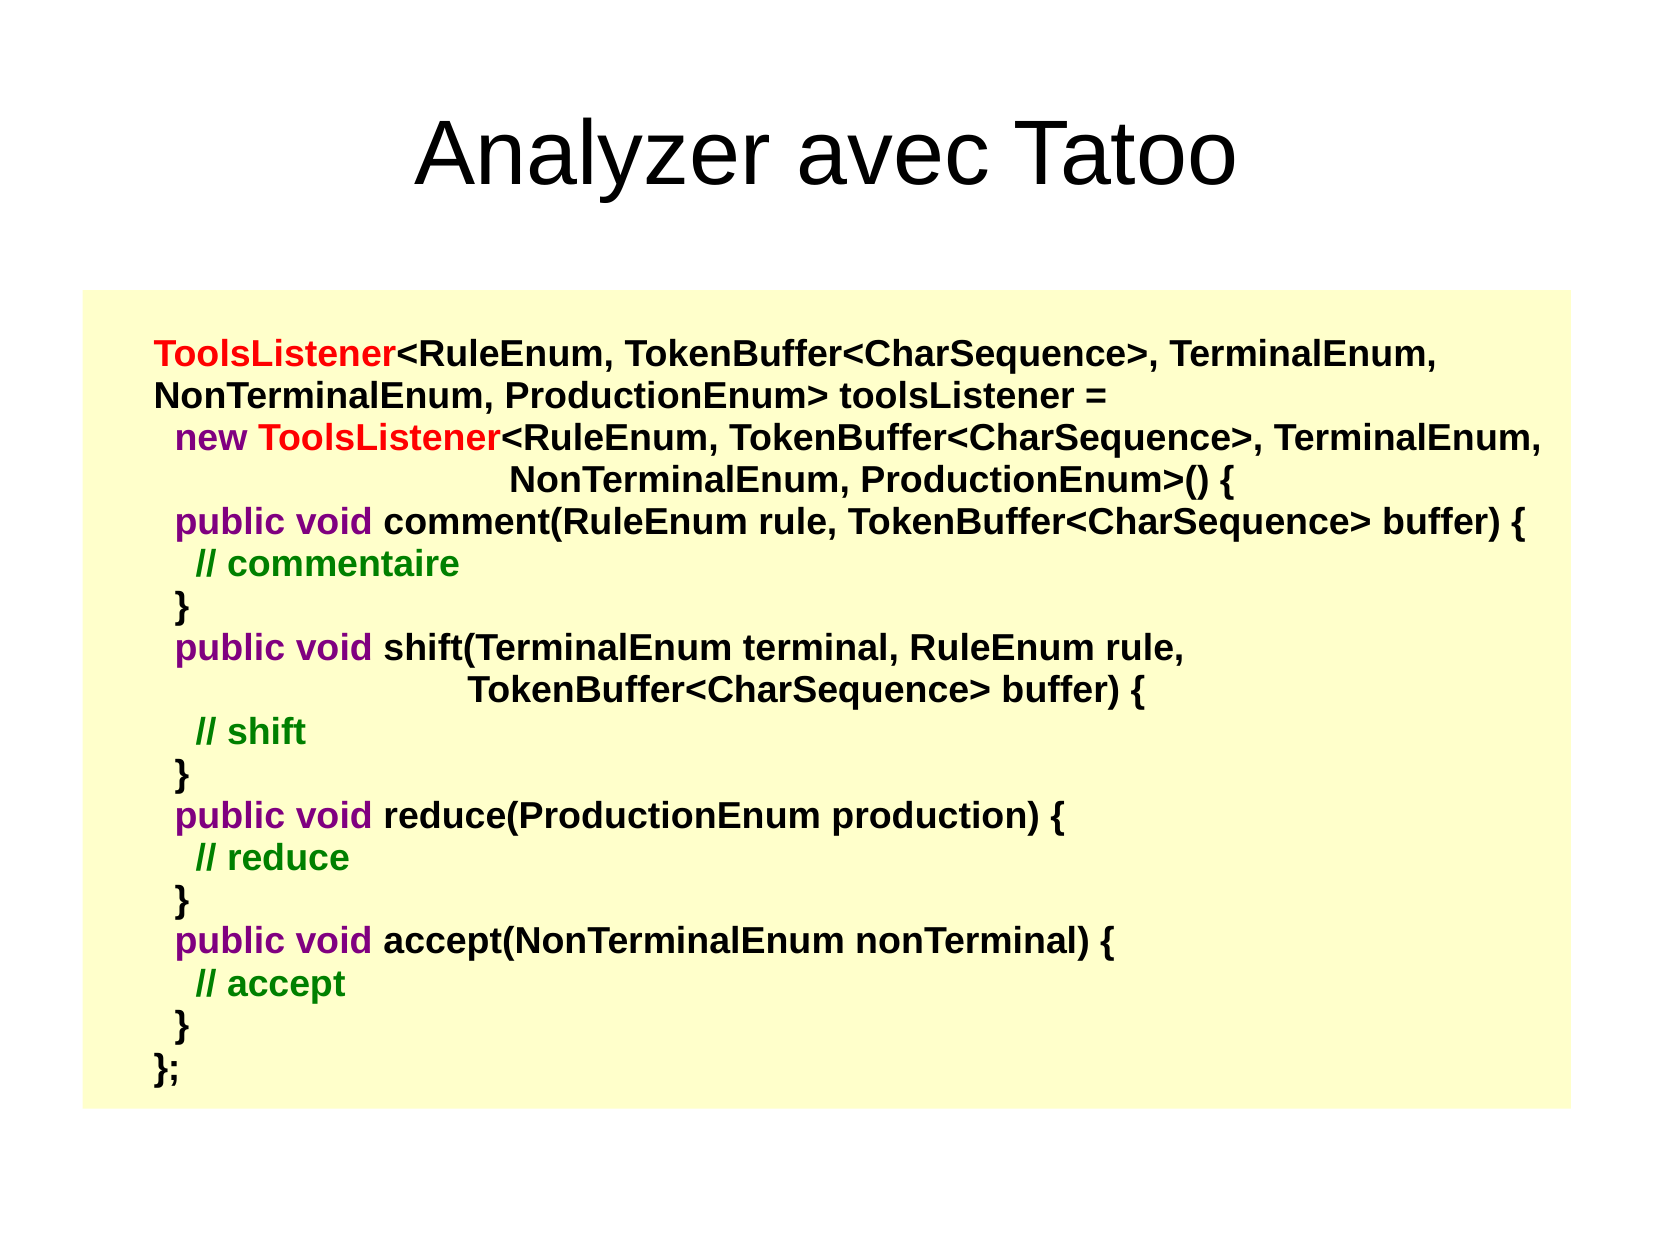

# Analyzer avec Tatoo
ToolsListener<RuleEnum, TokenBuffer<CharSequence>, TerminalEnum, NonTerminalEnum, ProductionEnum> toolsListener =
 new ToolsListener<RuleEnum, TokenBuffer<CharSequence>, TerminalEnum, NonTerminalEnum, ProductionEnum>() {
 public void comment(RuleEnum rule, TokenBuffer<CharSequence> buffer) {
 // commentaire
 }
 public void shift(TerminalEnum terminal, RuleEnum rule,
 TokenBuffer<CharSequence> buffer) {
 // shift
 }
 public void reduce(ProductionEnum production) {
 // reduce
 }
 public void accept(NonTerminalEnum nonTerminal) {
 // accept
 }
};